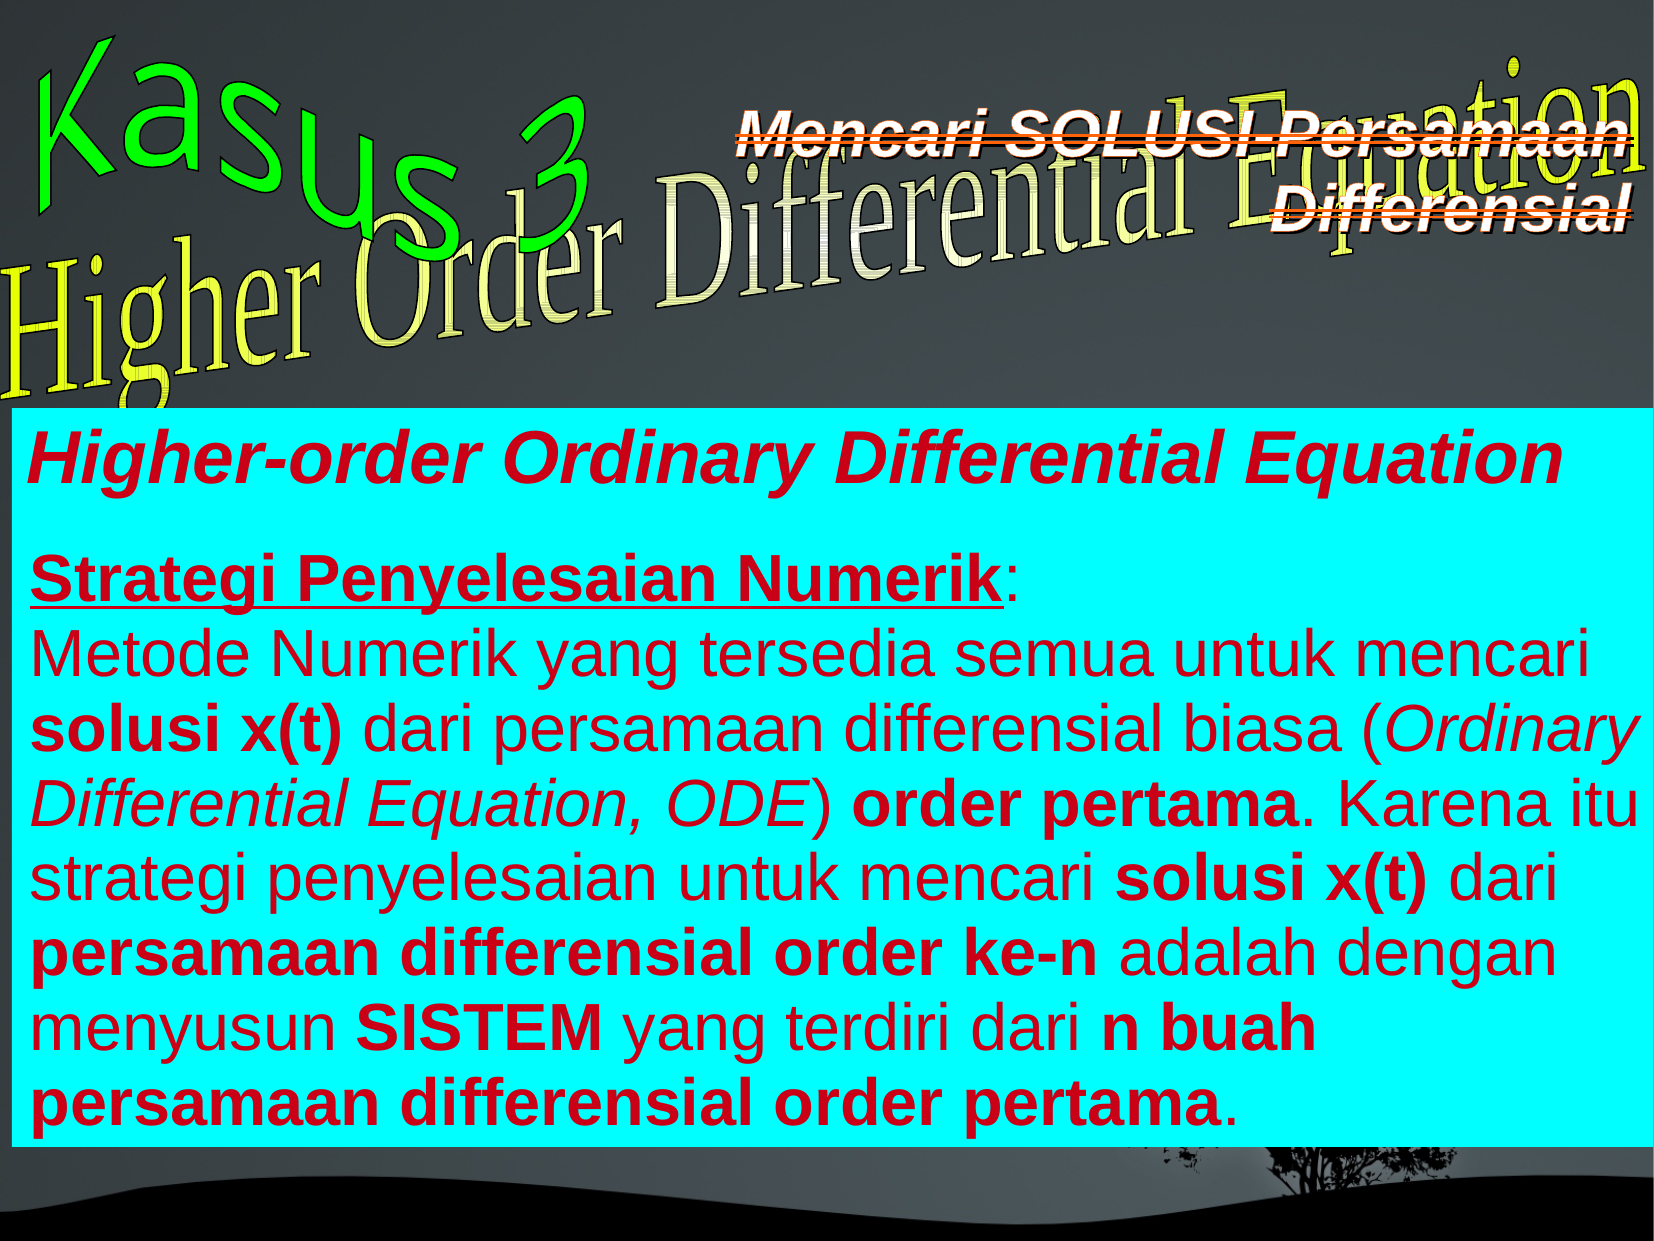

Higher Order Differential Equation
Kasus 3
Mencari SOLUSI-Persamaan Differensial
Higher-order Ordinary Differential Equation
Strategi Penyelesaian Numerik:
Metode Numerik yang tersedia semua untuk mencari solusi x(t) dari persamaan differensial biasa (Ordinary Differential Equation, ODE) order pertama. Karena itu strategi penyelesaian untuk mencari solusi x(t) dari persamaan differensial order ke-n adalah dengan menyusun SISTEM yang terdiri dari n buah persamaan differensial order pertama.